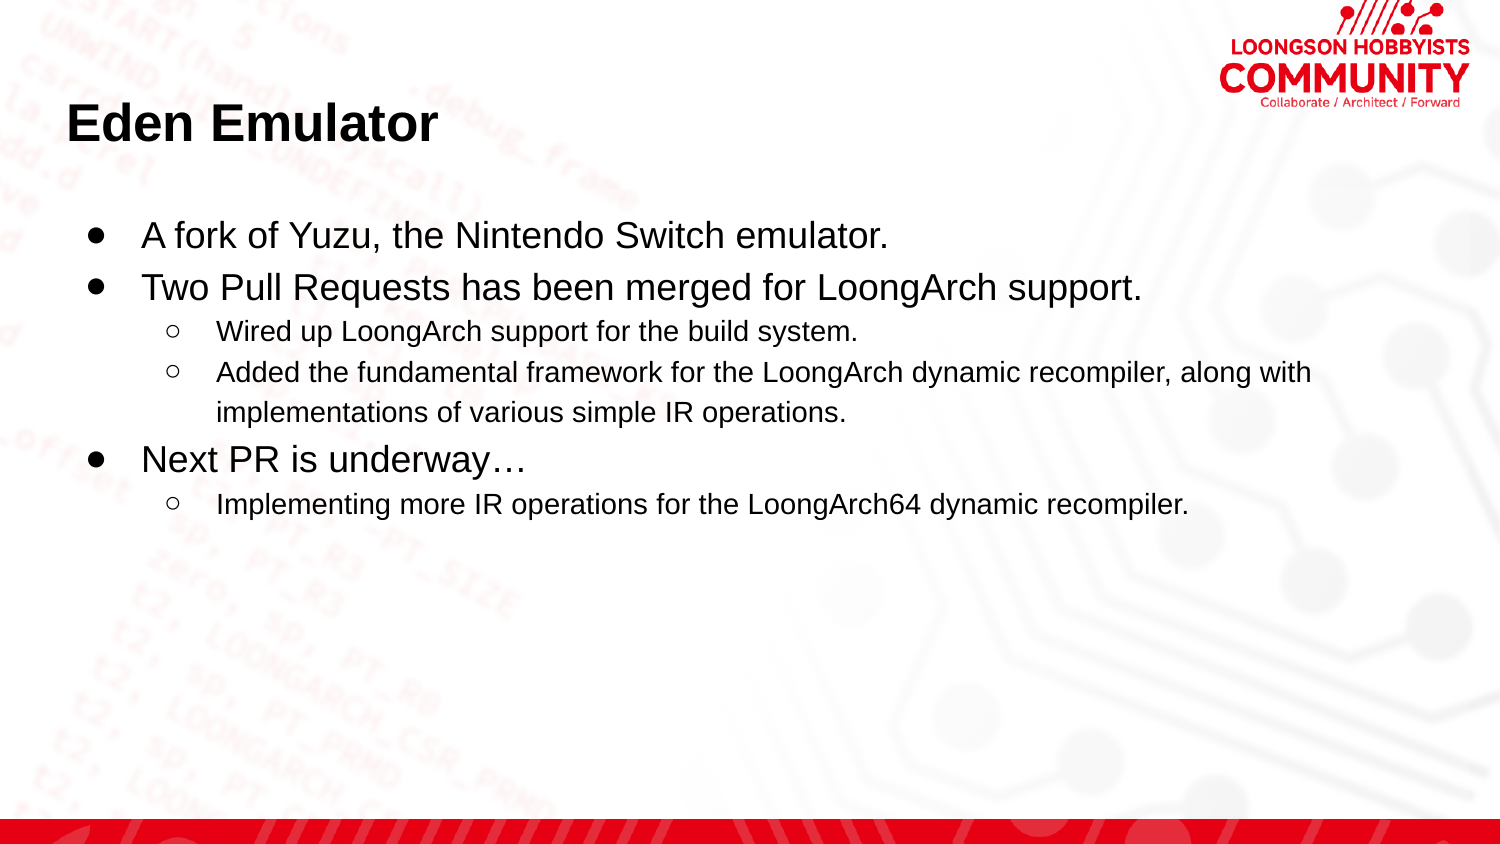

# Eden Emulator
A fork of Yuzu, the Nintendo Switch emulator.
Two Pull Requests has been merged for LoongArch support.
Wired up LoongArch support for the build system.
Added the fundamental framework for the LoongArch dynamic recompiler, along with implementations of various simple IR operations.
Next PR is underway…
Implementing more IR operations for the LoongArch64 dynamic recompiler.